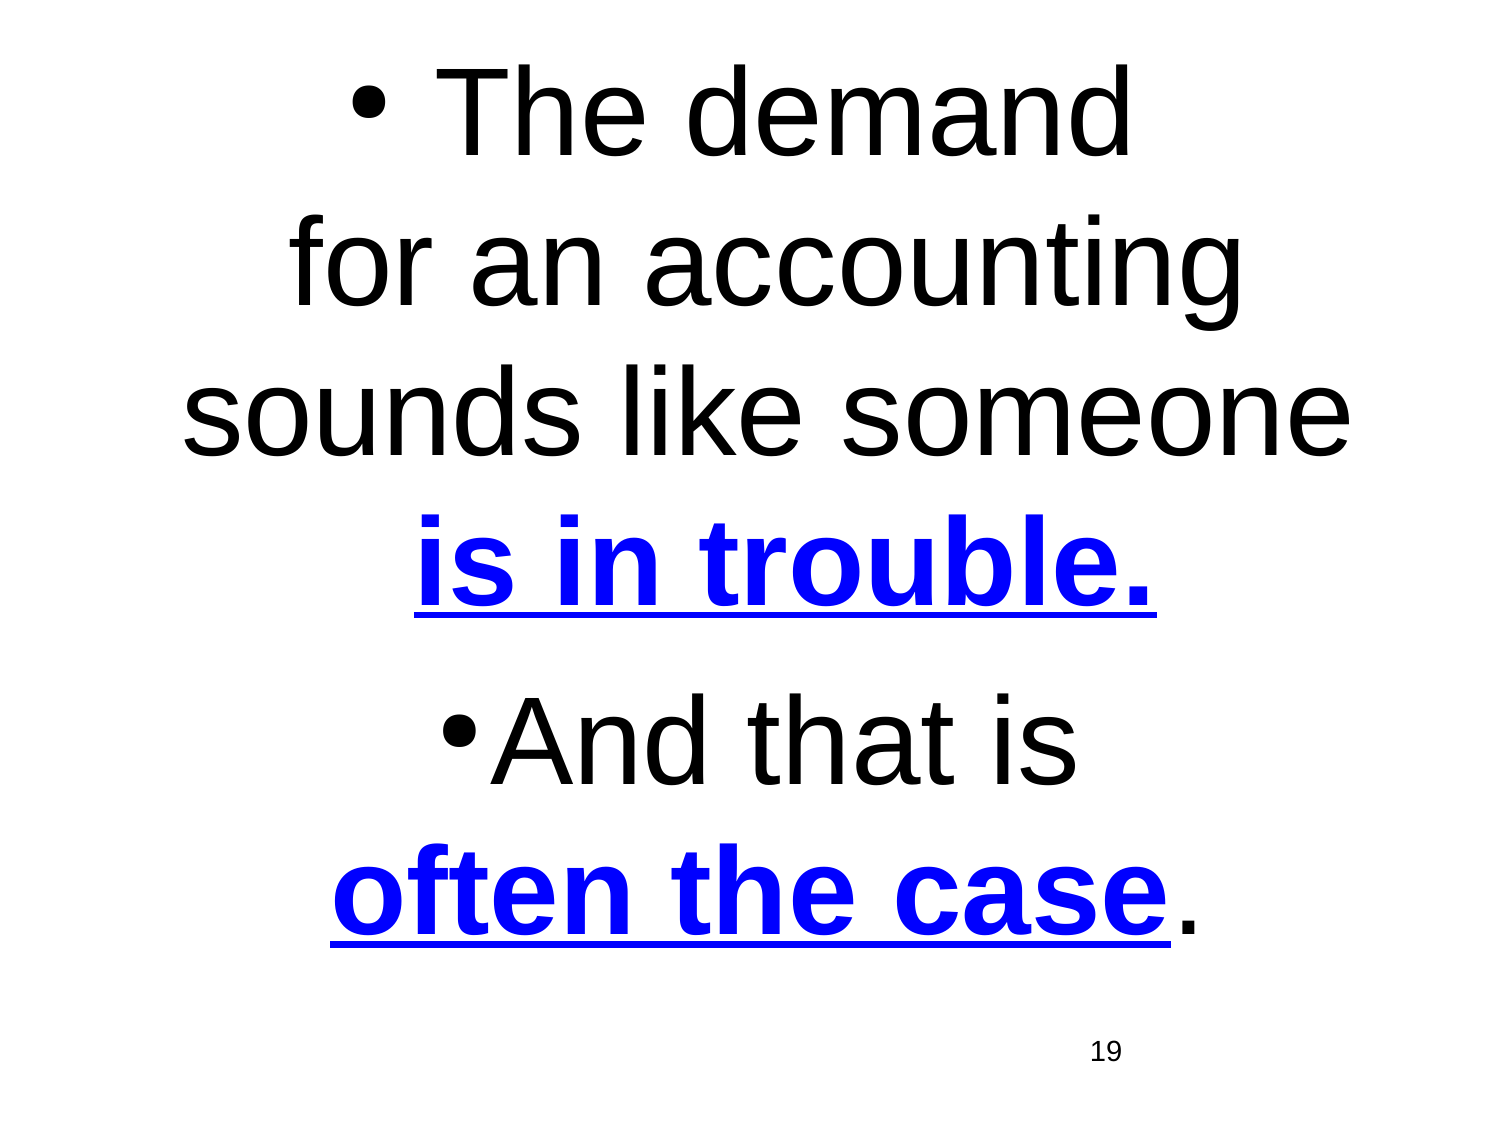

# The demand for an accounting sounds like someone is in trouble.
And that is
often the case.
19